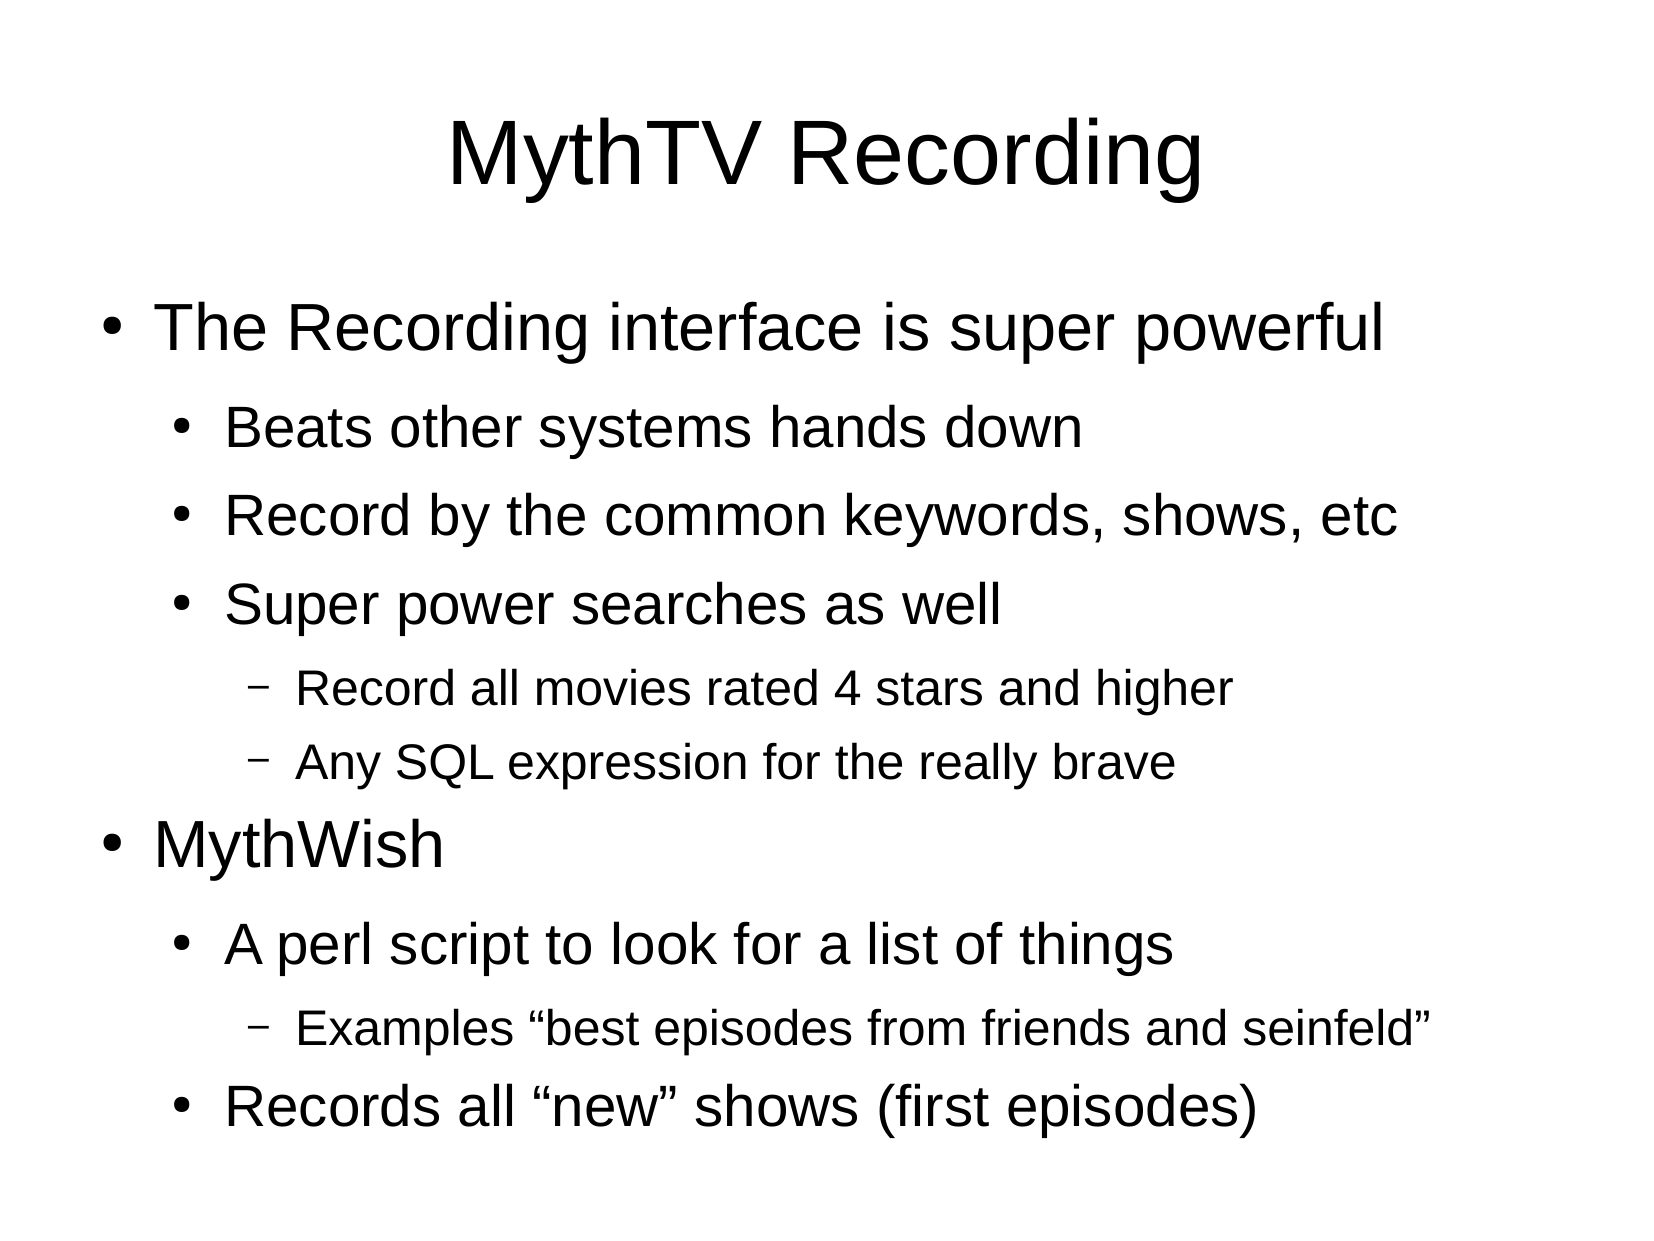

# MythTV Recording
The Recording interface is super powerful
Beats other systems hands down
Record by the common keywords, shows, etc
Super power searches as well
Record all movies rated 4 stars and higher
Any SQL expression for the really brave
MythWish
A perl script to look for a list of things
Examples “best episodes from friends and seinfeld”
Records all “new” shows (first episodes)